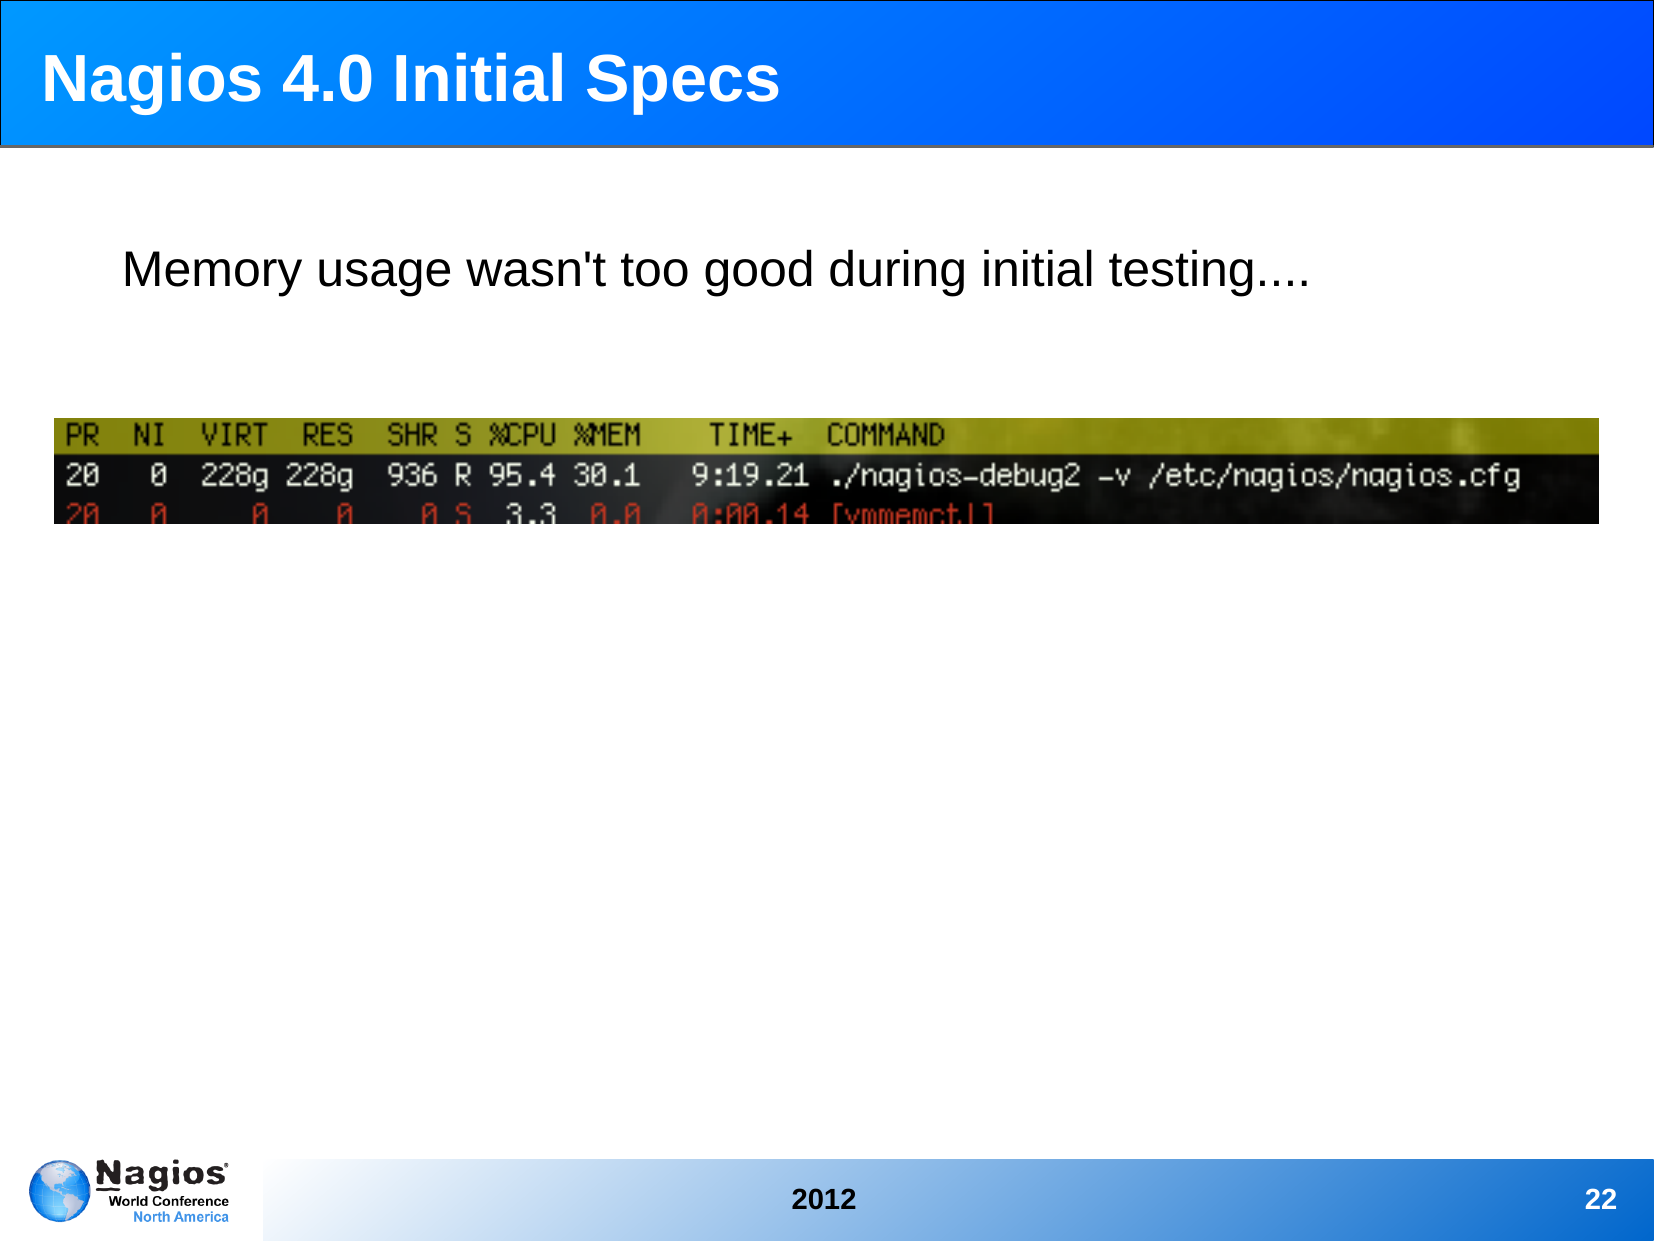

# Nagios 4.0 Initial Specs
Memory usage wasn't too good during initial testing....
2012
22